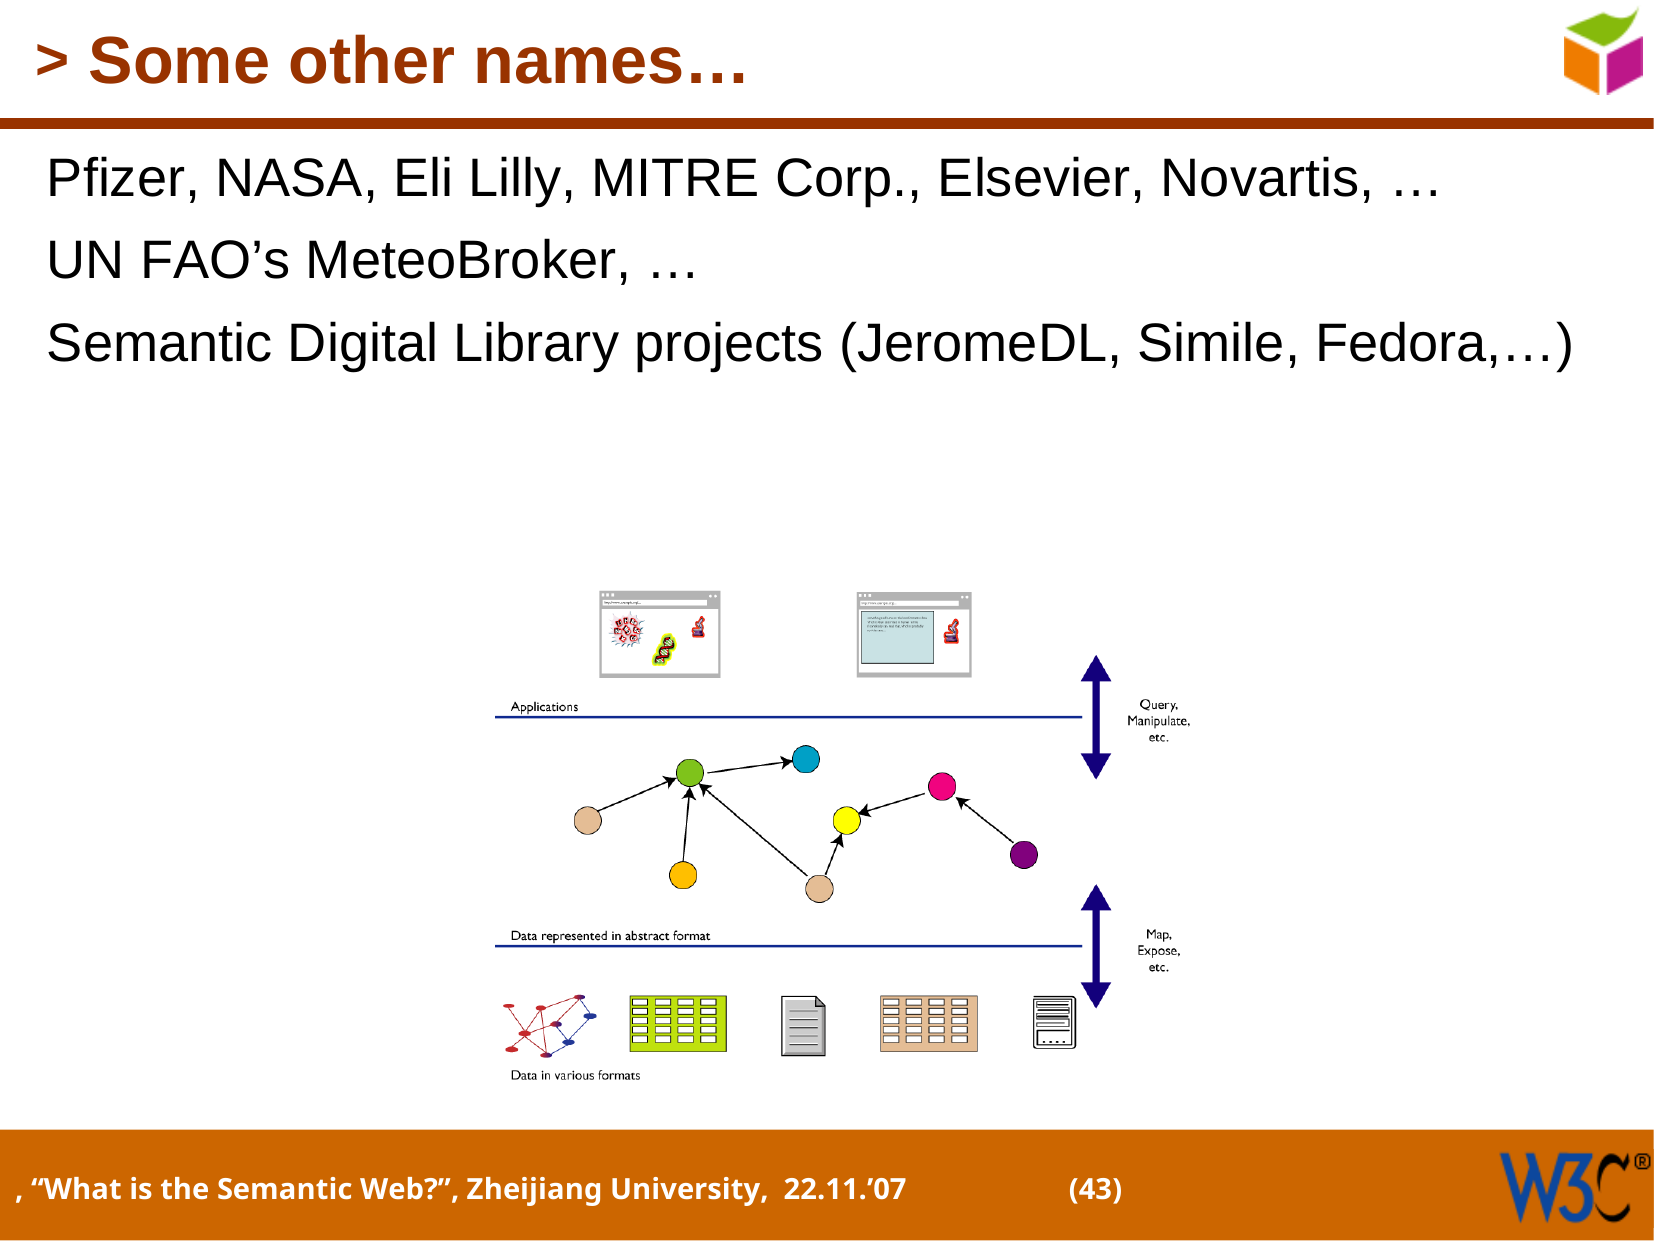

# Some other names…
Pfizer, NASA, Eli Lilly, MITRE Corp., Elsevier, Novartis, …
UN FAO’s MeteoBroker, …
Semantic Digital Library projects (JeromeDL, Simile, Fedora,…)